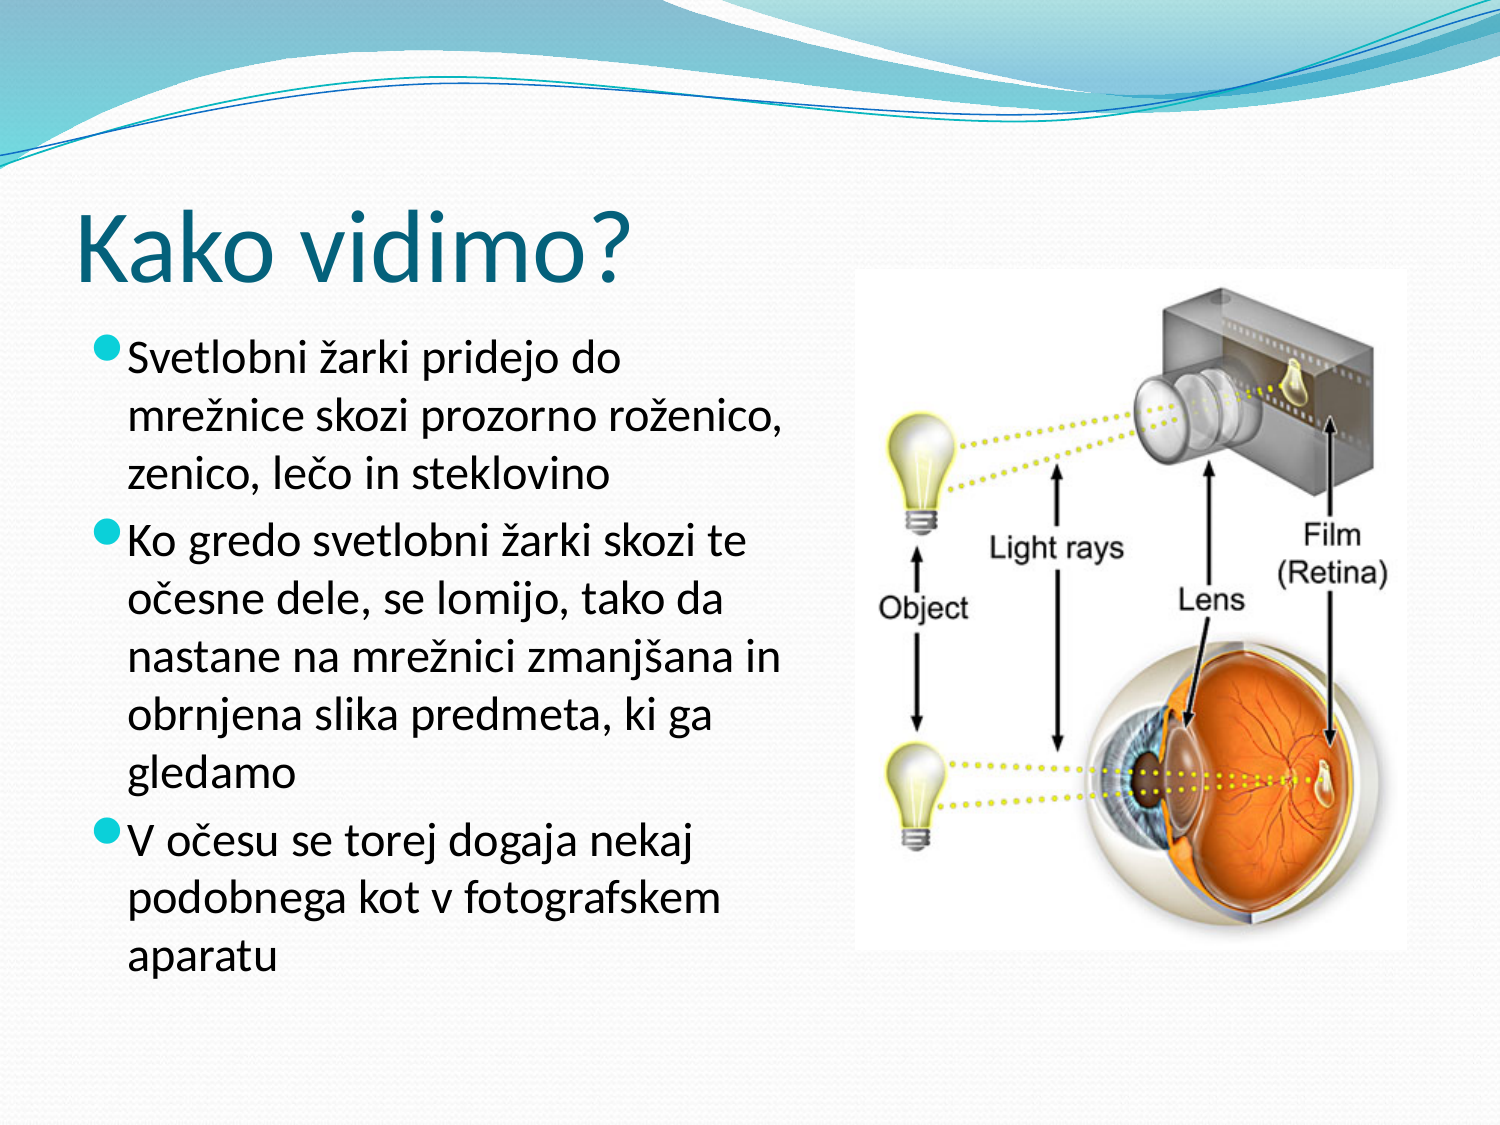

# Kako vidimo?
Svetlobni žarki pridejo do mrežnice skozi prozorno roženico, zenico, lečo in steklovino
Ko gredo svetlobni žarki skozi te očesne dele, se lomijo, tako da nastane na mrežnici zmanjšana in obrnjena slika predmeta, ki ga gledamo
V očesu se torej dogaja nekaj podobnega kot v fotografskem aparatu